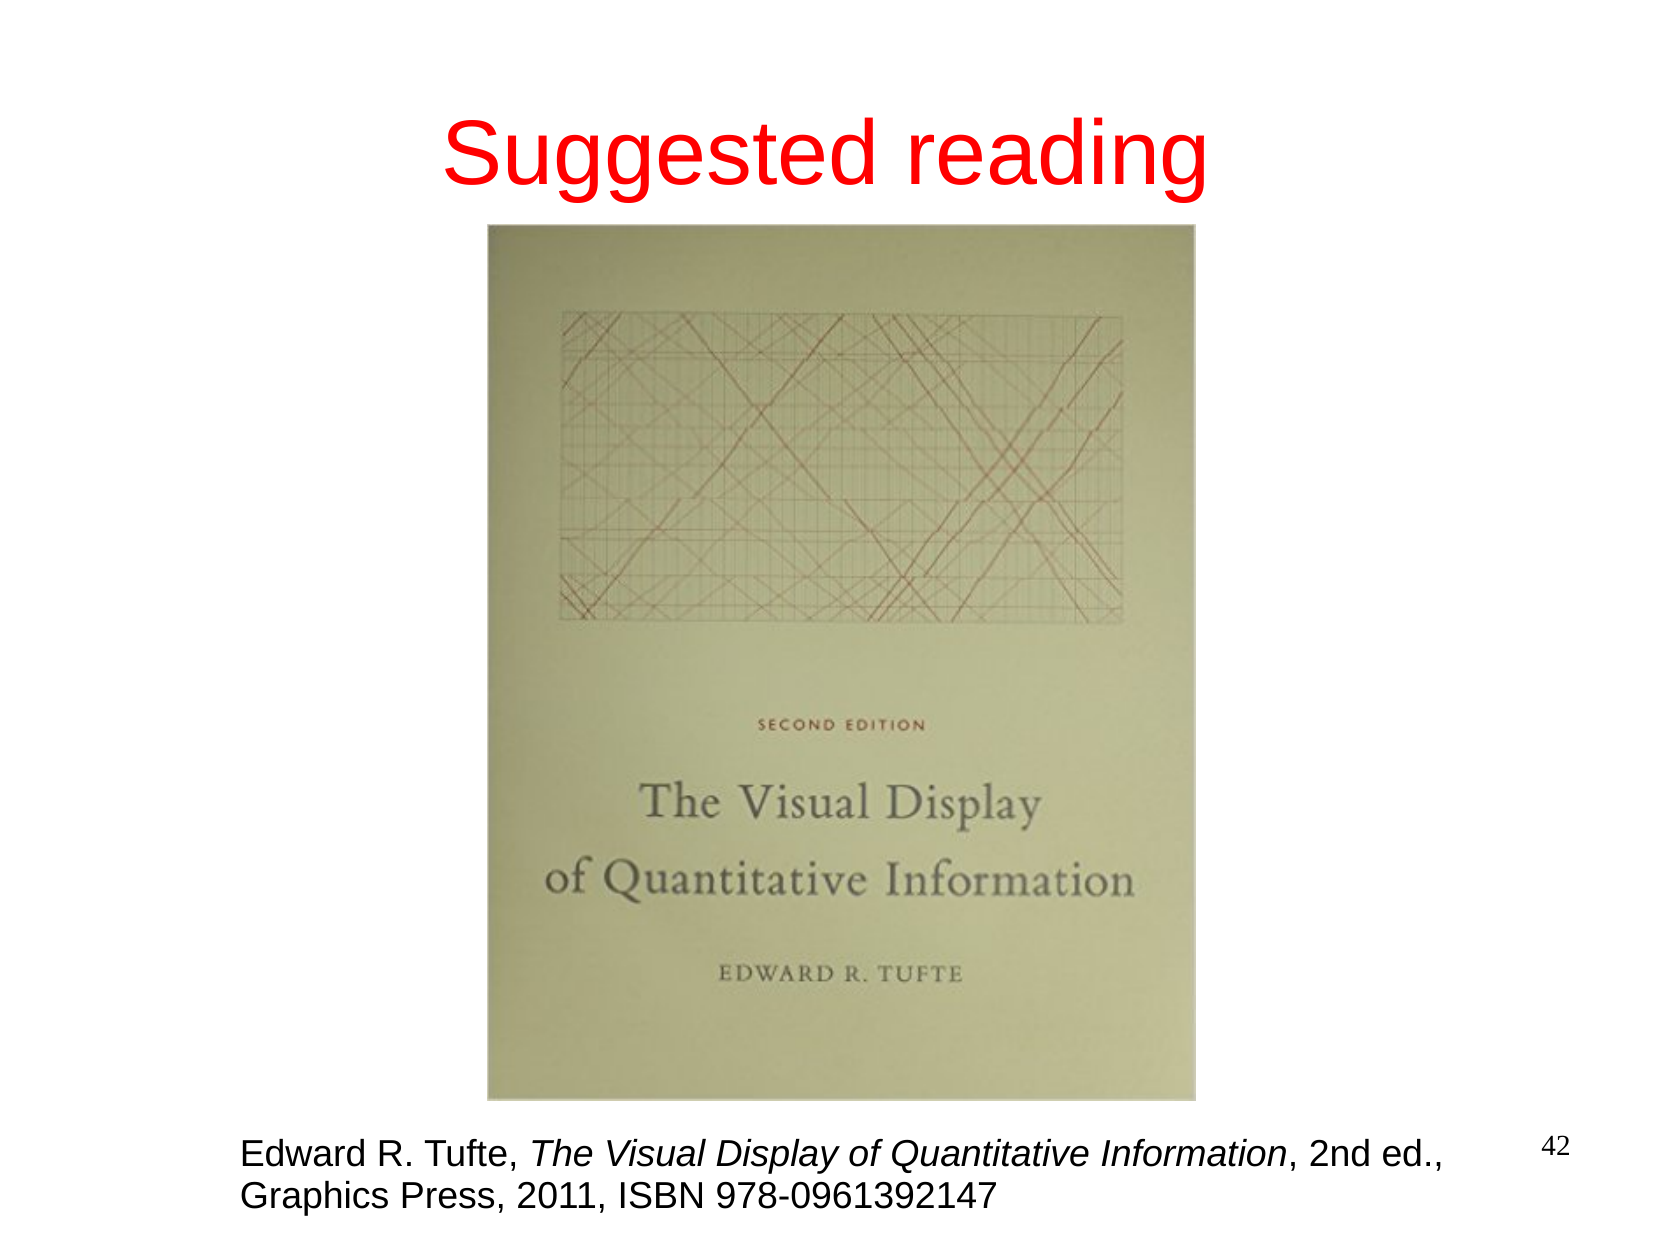

# Suggested reading
Edward R. Tufte, The Visual Display of Quantitative Information, 2nd ed., Graphics Press, 2011, ISBN 978-0961392147
Performance Evaluation
42